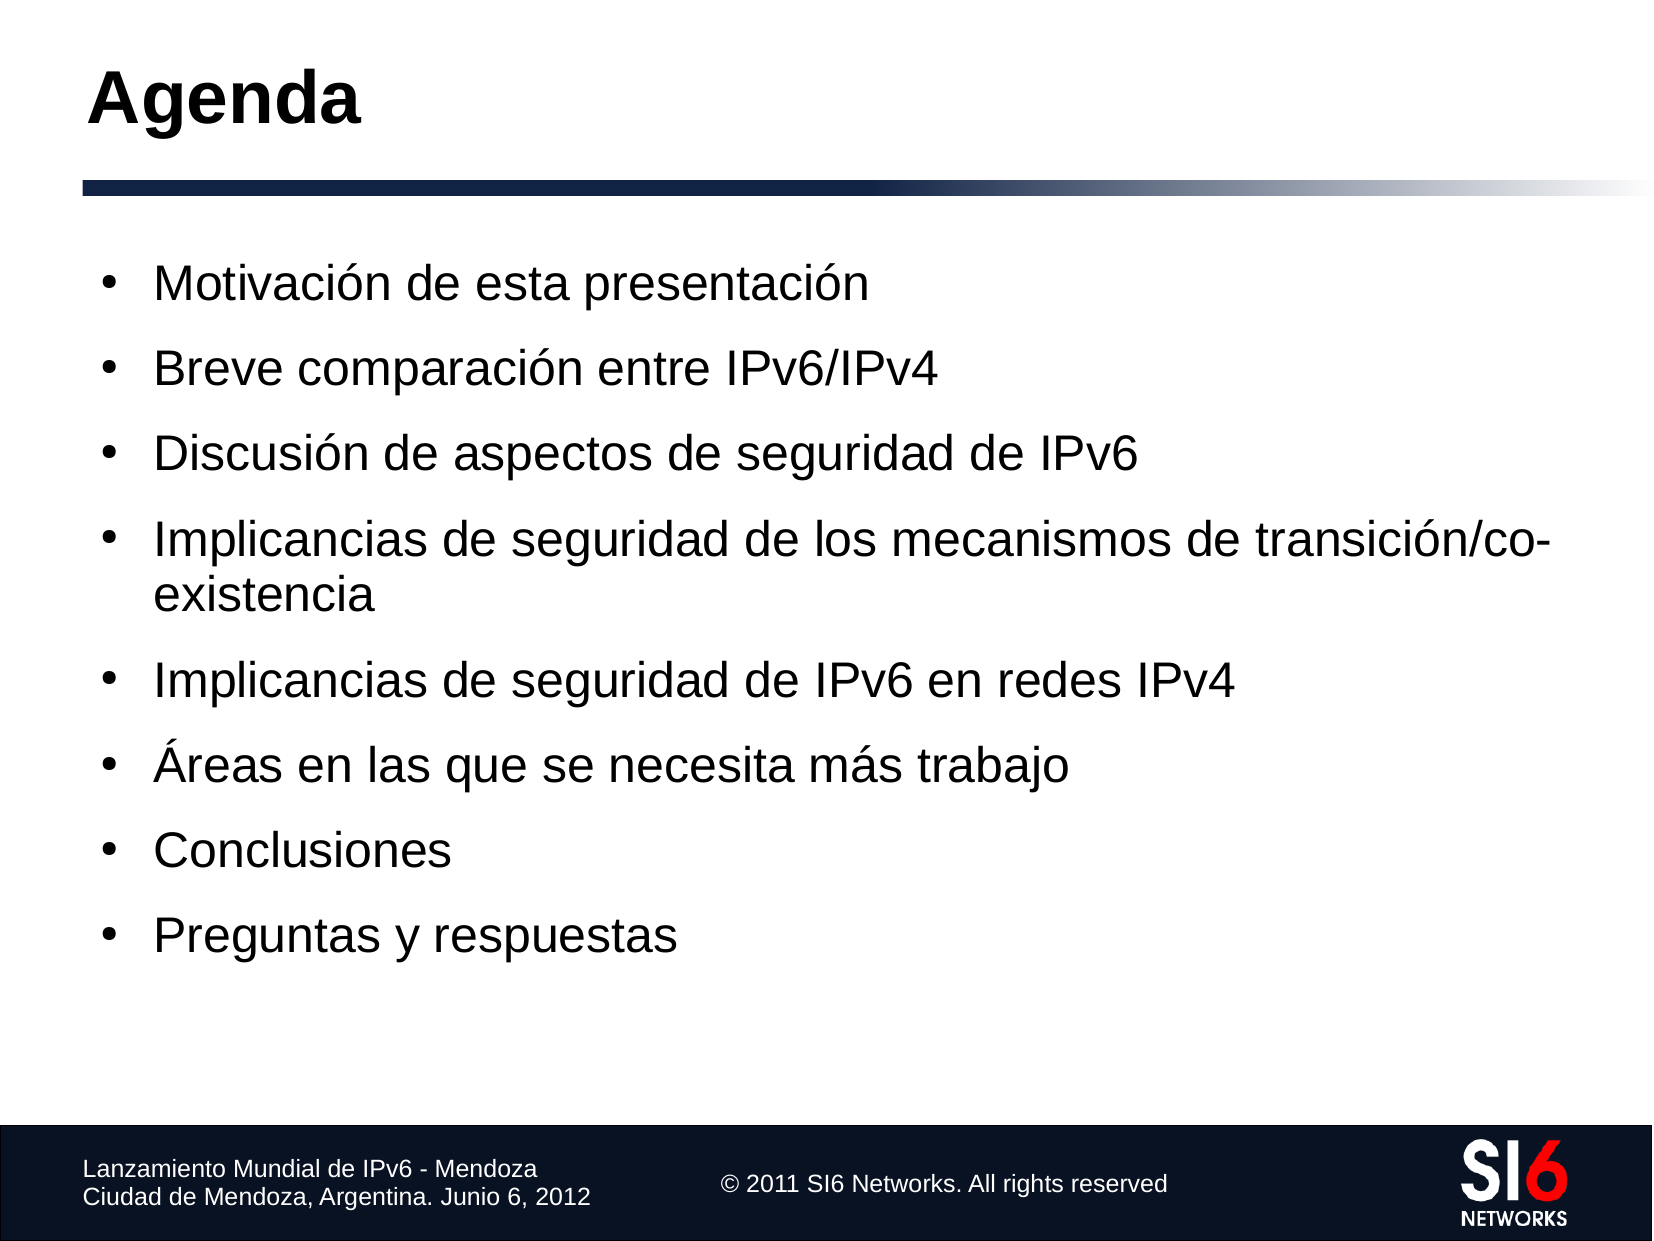

# Agenda
Motivación de esta presentación
Breve comparación entre IPv6/IPv4
Discusión de aspectos de seguridad de IPv6
Implicancias de seguridad de los mecanismos de transición/co-existencia
Implicancias de seguridad de IPv6 en redes IPv4
Áreas en las que se necesita más trabajo
Conclusiones
Preguntas y respuestas
Congreso de Seguridad en Computo 2011